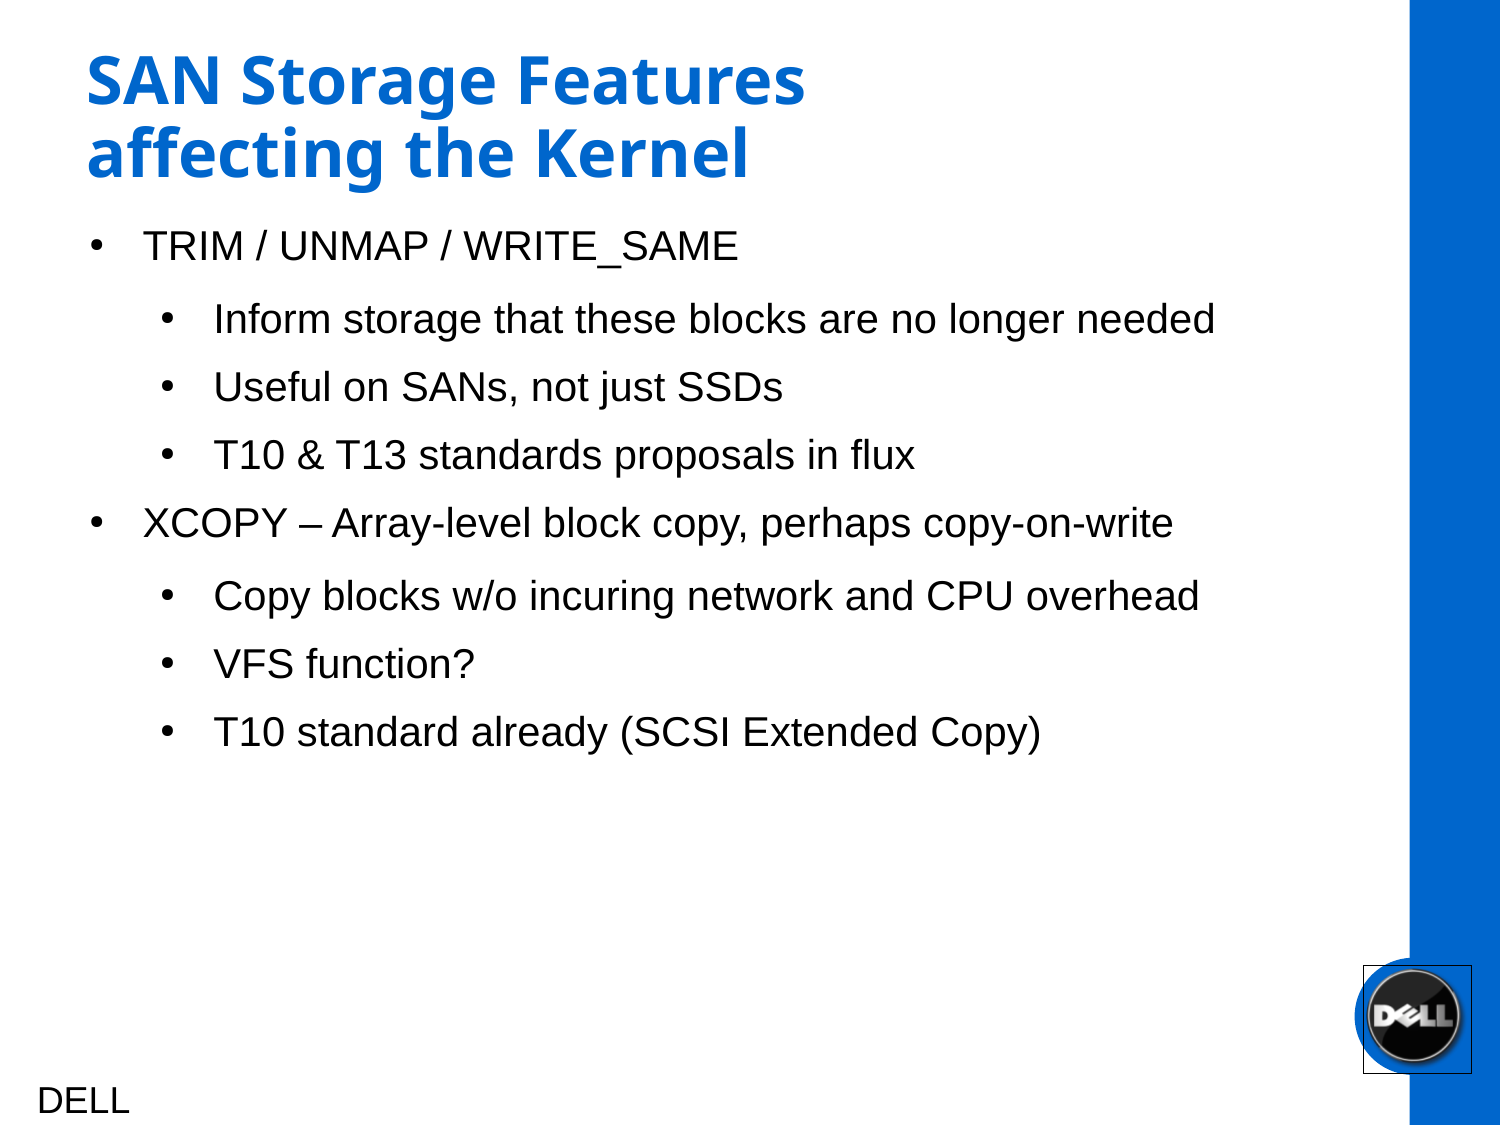

SAN Storage Features
affecting the Kernel
# TRIM / UNMAP / WRITE_SAME
Inform storage that these blocks are no longer needed
Useful on SANs, not just SSDs
T10 & T13 standards proposals in flux
XCOPY – Array-level block copy, perhaps copy-on-write
Copy blocks w/o incuring network and CPU overhead
VFS function?
T10 standard already (SCSI Extended Copy)